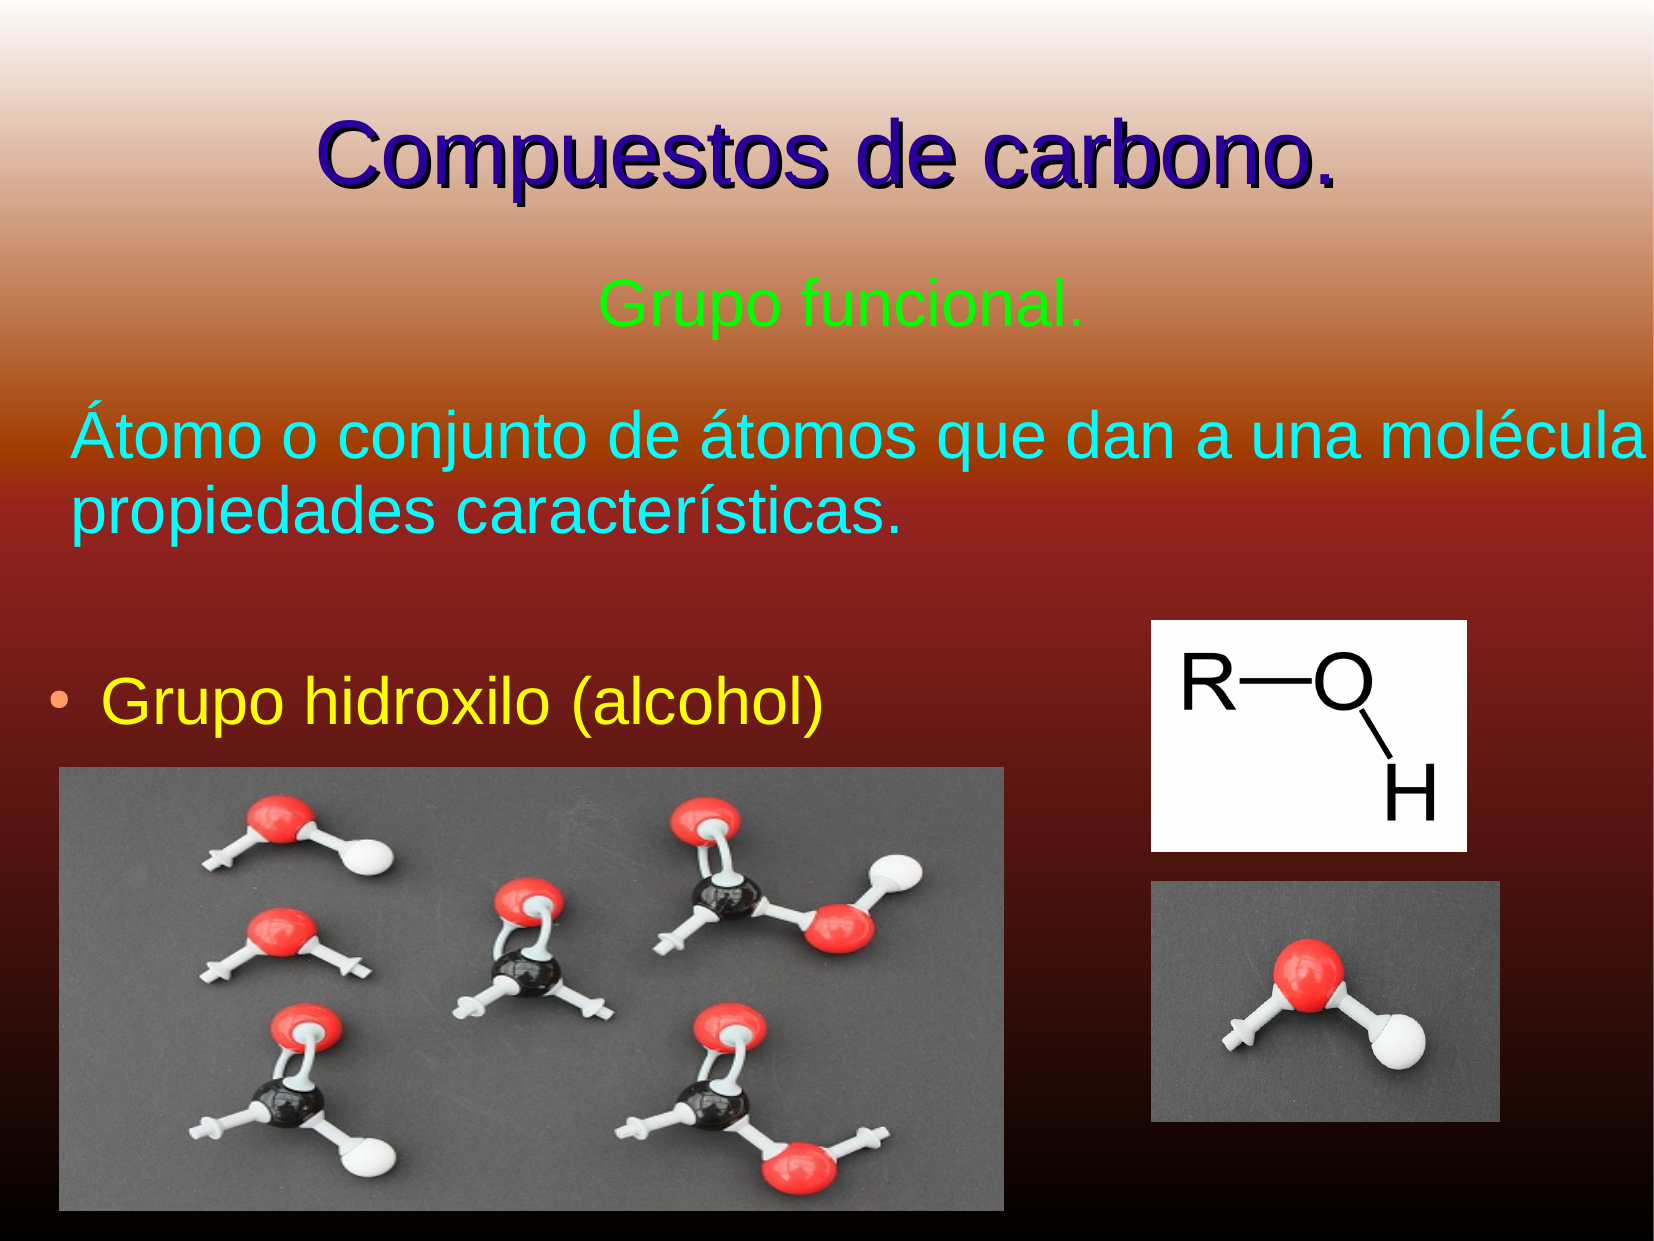

# Compuestos de carbono.
Grupo funcional.
Átomo o conjunto de átomos que dan a una molécula propiedades características.
Grupo hidroxilo (alcohol)